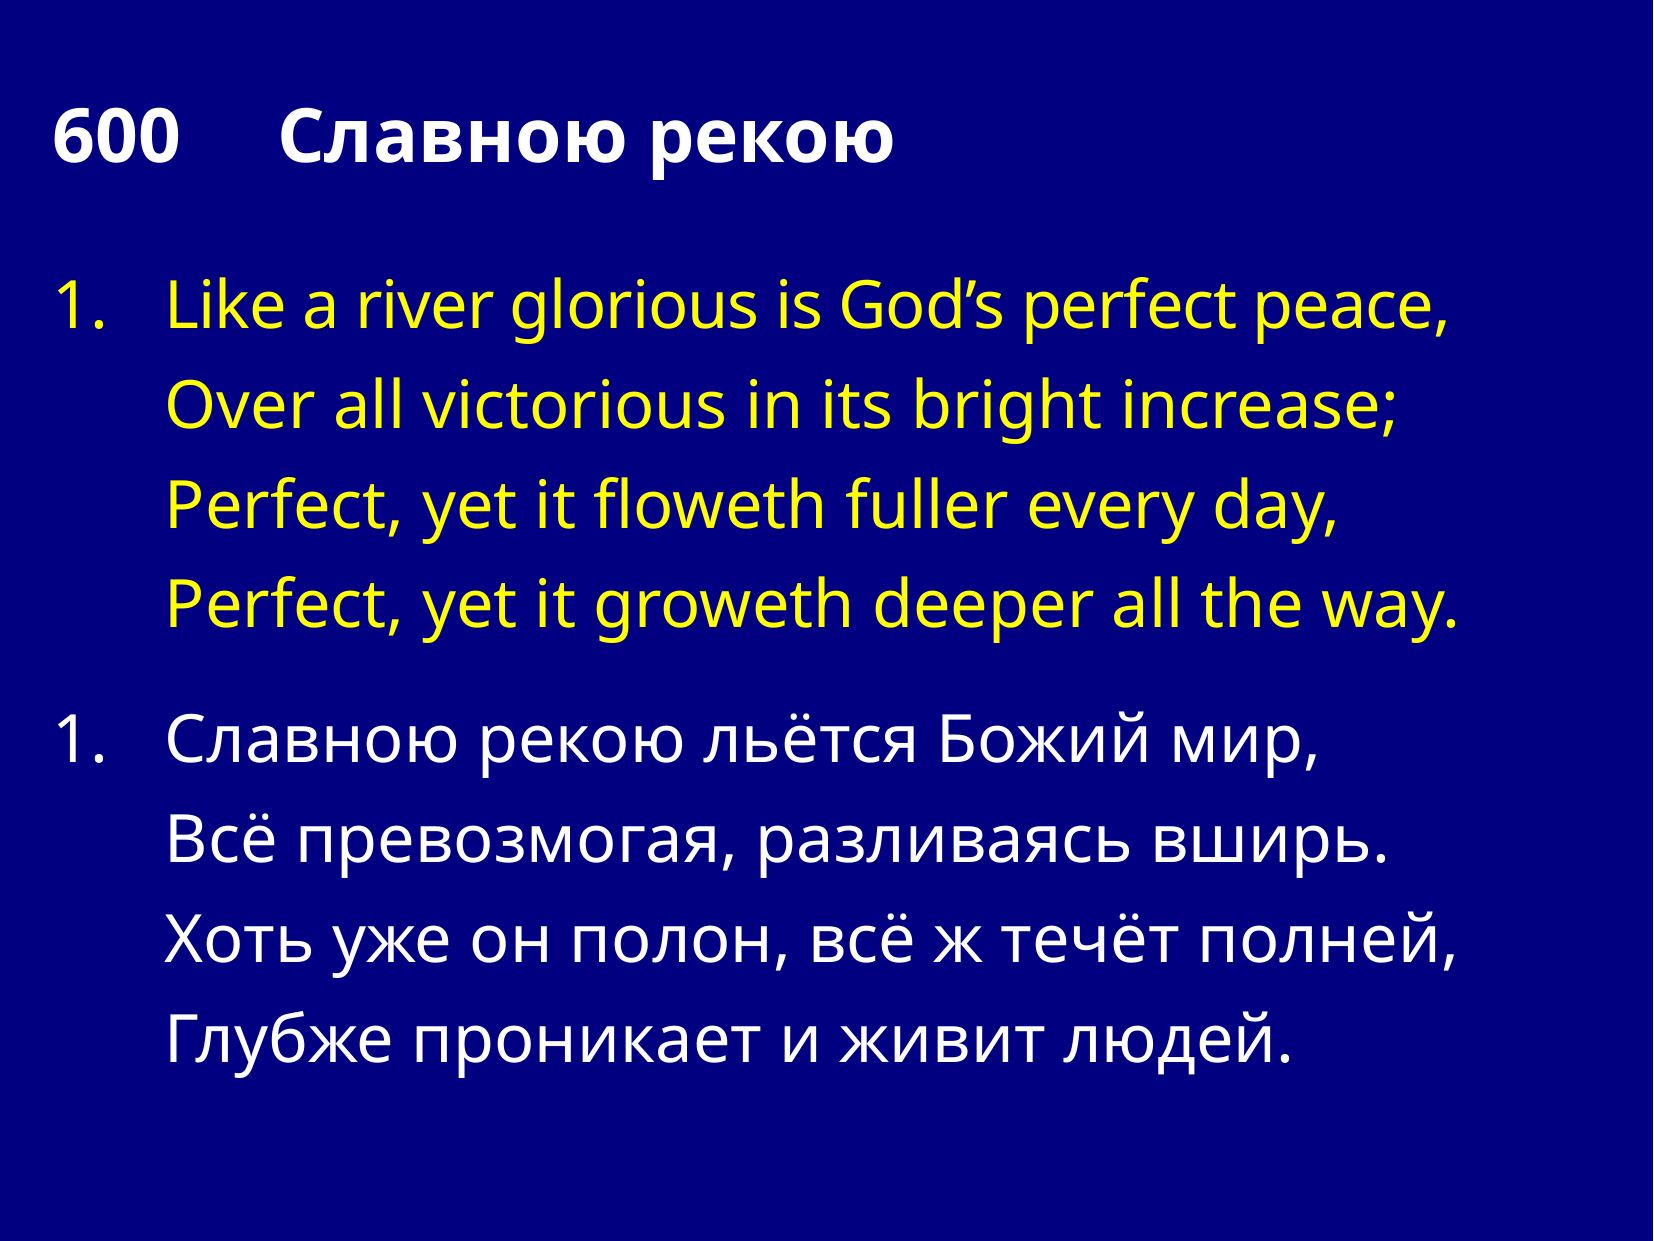

600	Славною рекою
1.	Like a river glorious is God’s perfect peace,
	Over all victorious in its bright increase;
	Perfect, yet it floweth fuller every day,
	Perfect, yet it groweth deeper all the way.
1.	Славною рекою льётся Божий мир,
	Всё превозмогая, разливаясь вширь.
	Хоть уже он полон, всё ж течёт полней,
	Глубже проникает и живит людей.